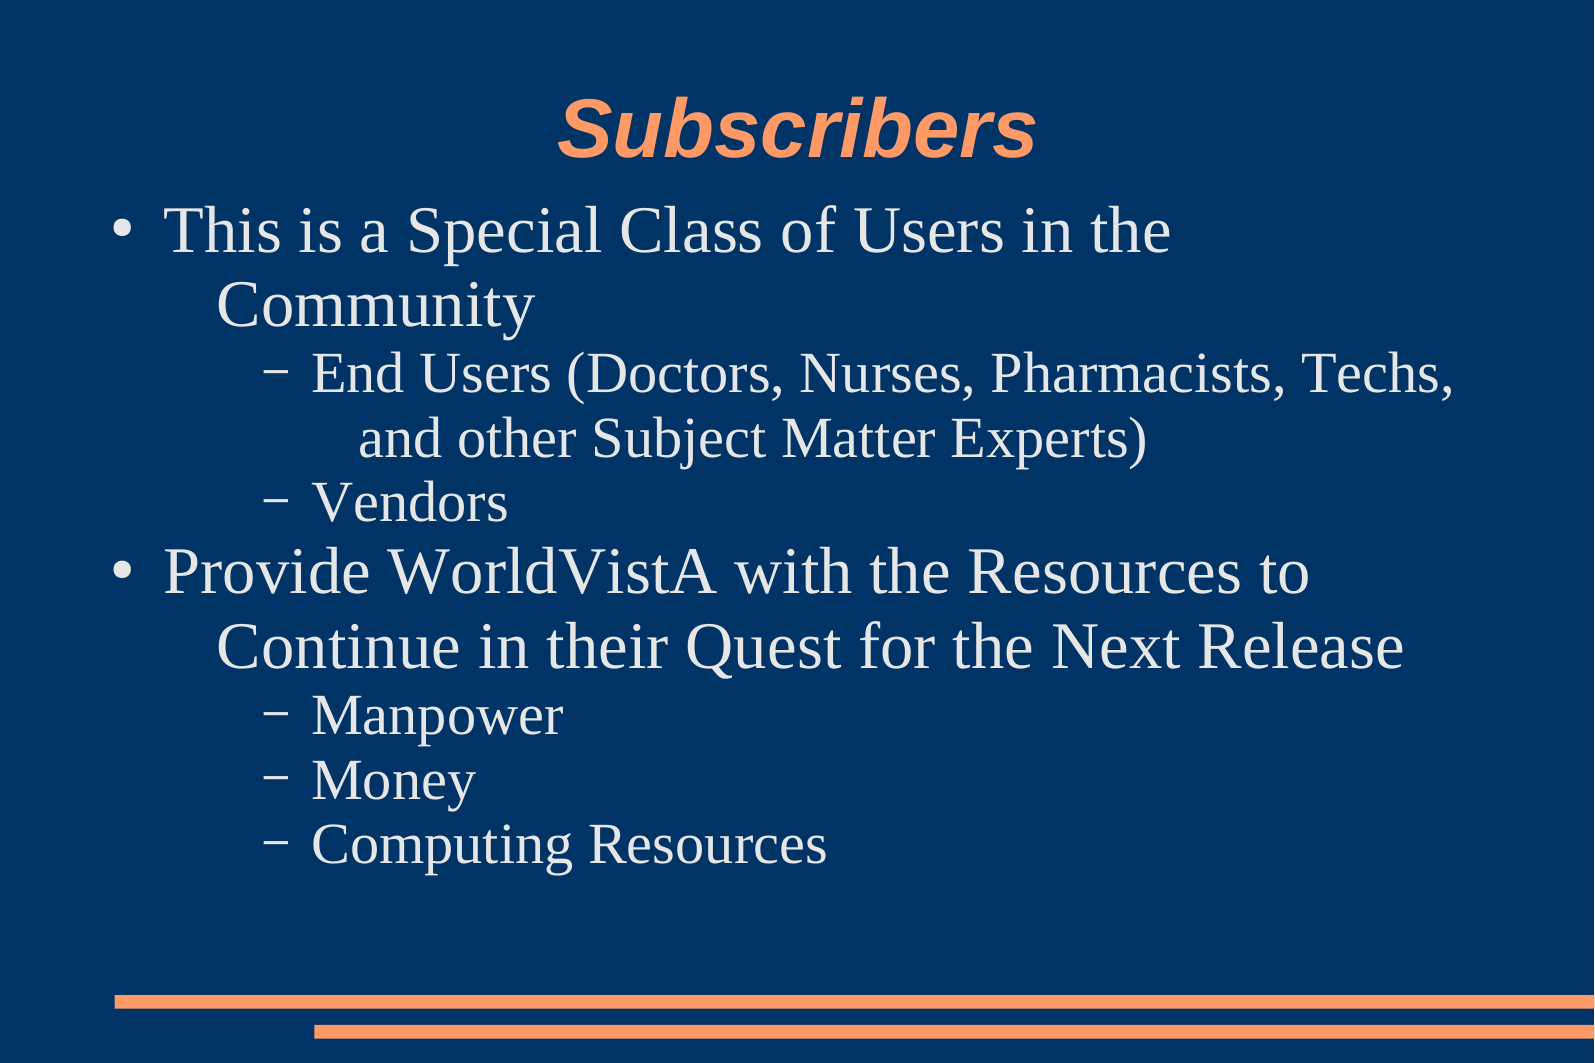

# Subscribers
This is a Special Class of Users in the Community
End Users (Doctors, Nurses, Pharmacists, Techs, and other Subject Matter Experts)
Vendors
Provide WorldVistA with the Resources to Continue in their Quest for the Next Release
Manpower
Money
Computing Resources